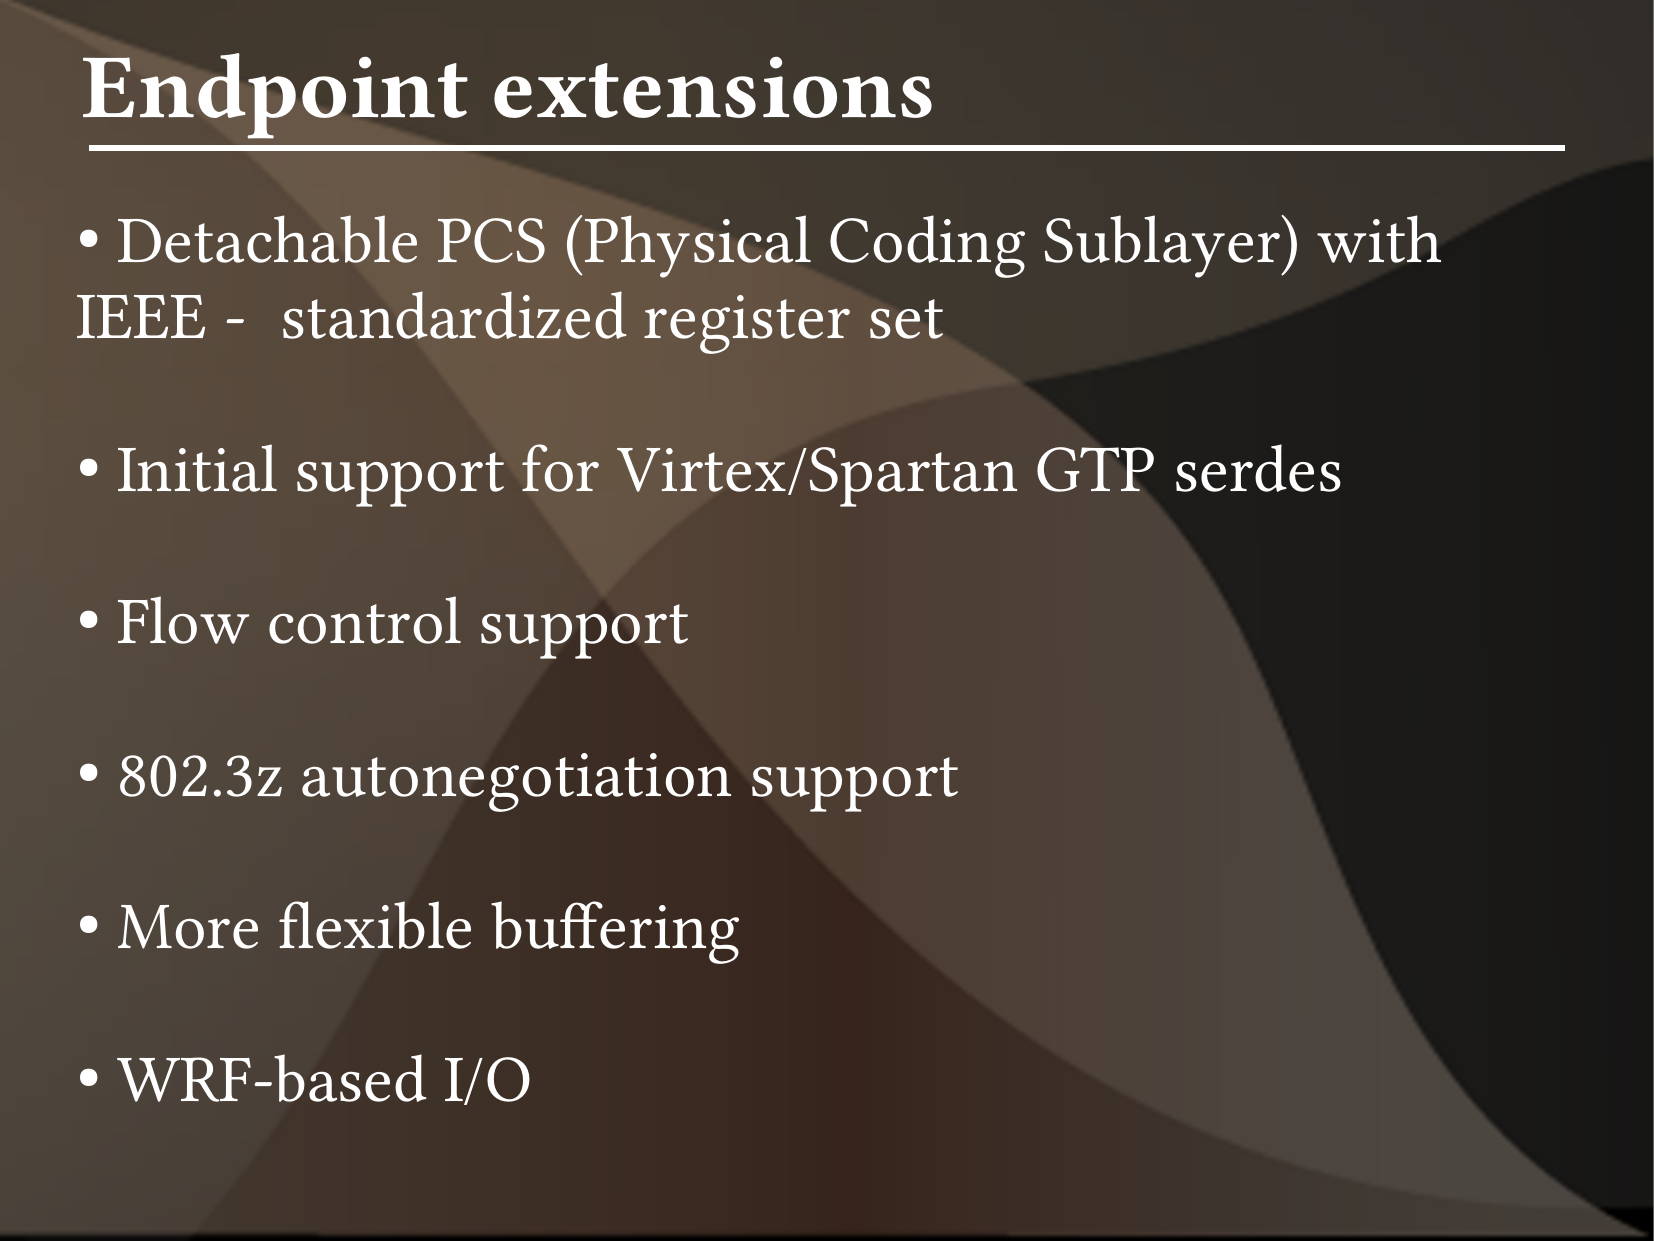

# Endpoint extensions
 Detachable PCS (Physical Coding Sublayer) with IEEE - standardized register set
 Initial support for Virtex/Spartan GTP serdes
 Flow control support
 802.3z autonegotiation support
 More flexible buffering
 WRF-based I/O